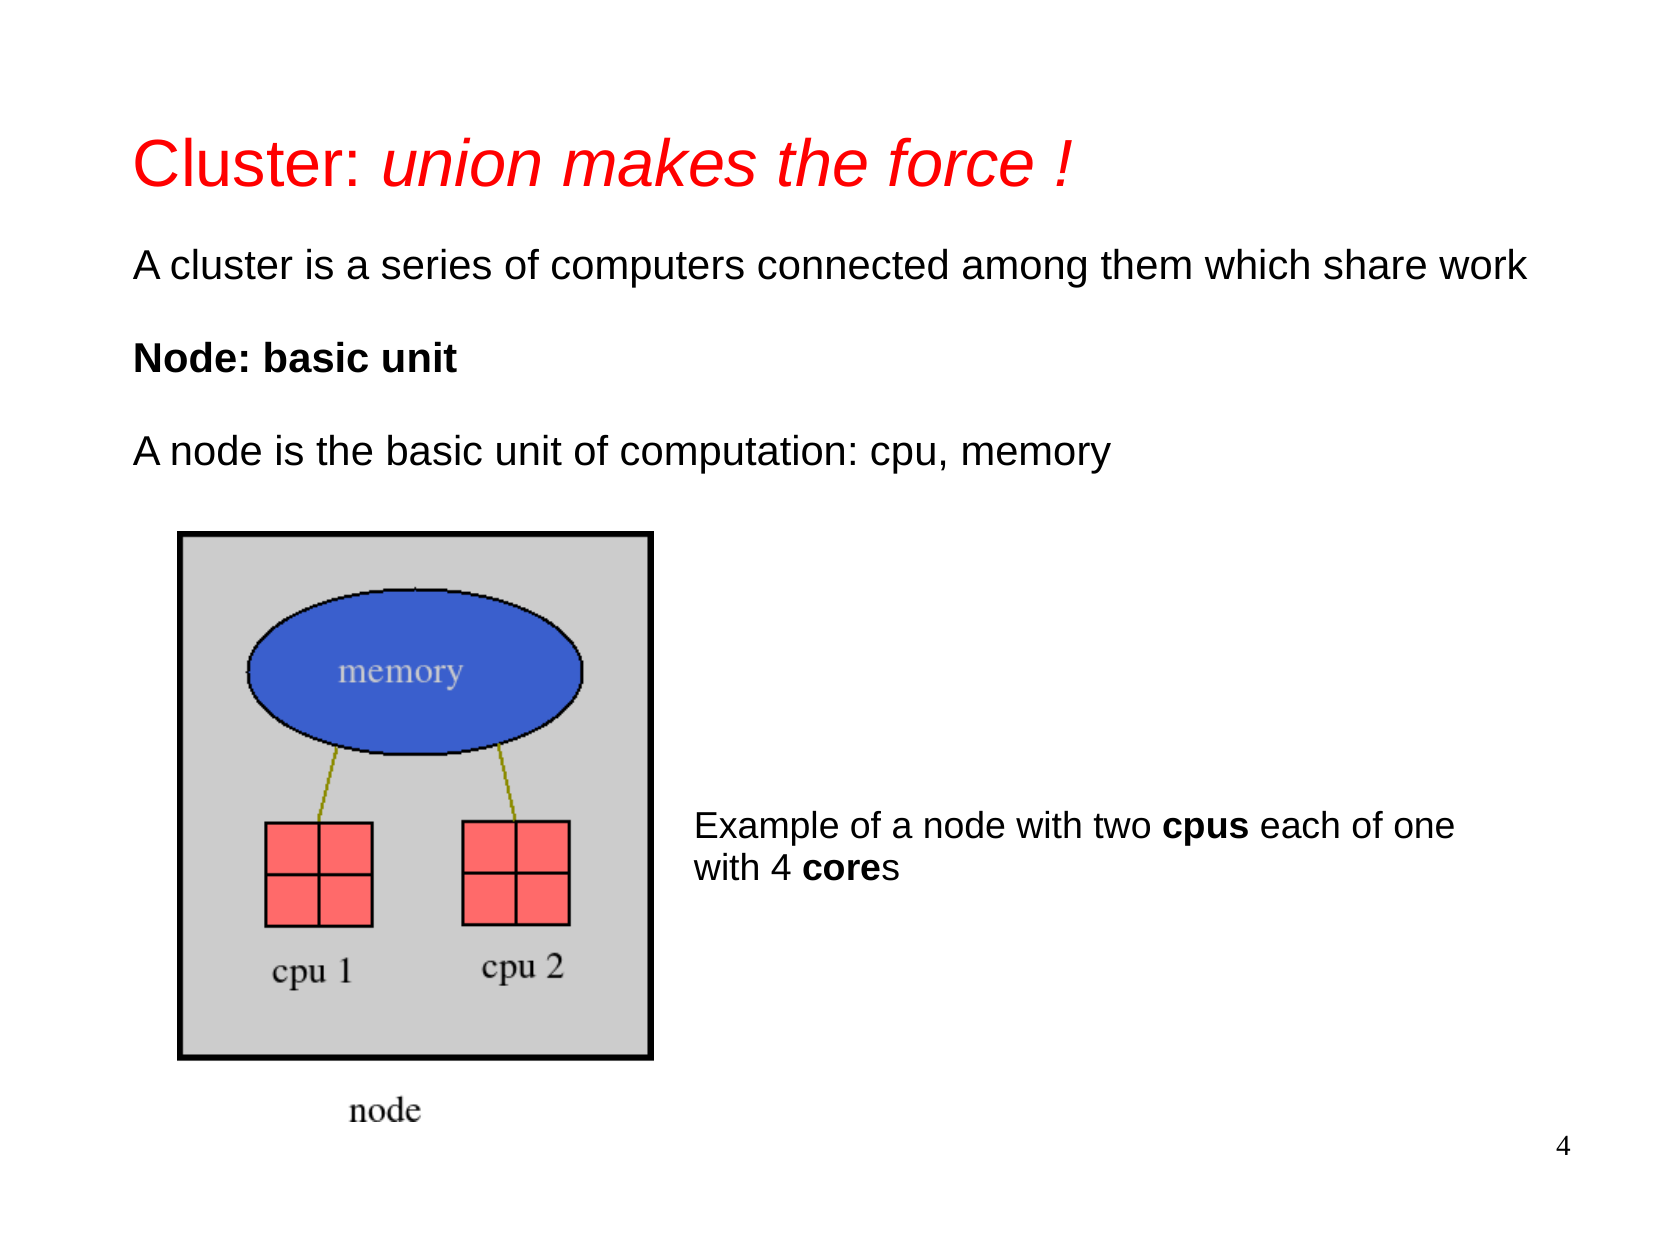

Cluster: union makes the force !
A cluster is a series of computers connected among them which share work
Node: basic unit
A node is the basic unit of computation: cpu, memory
Example of a node with two cpus each of one with 4 cores
4